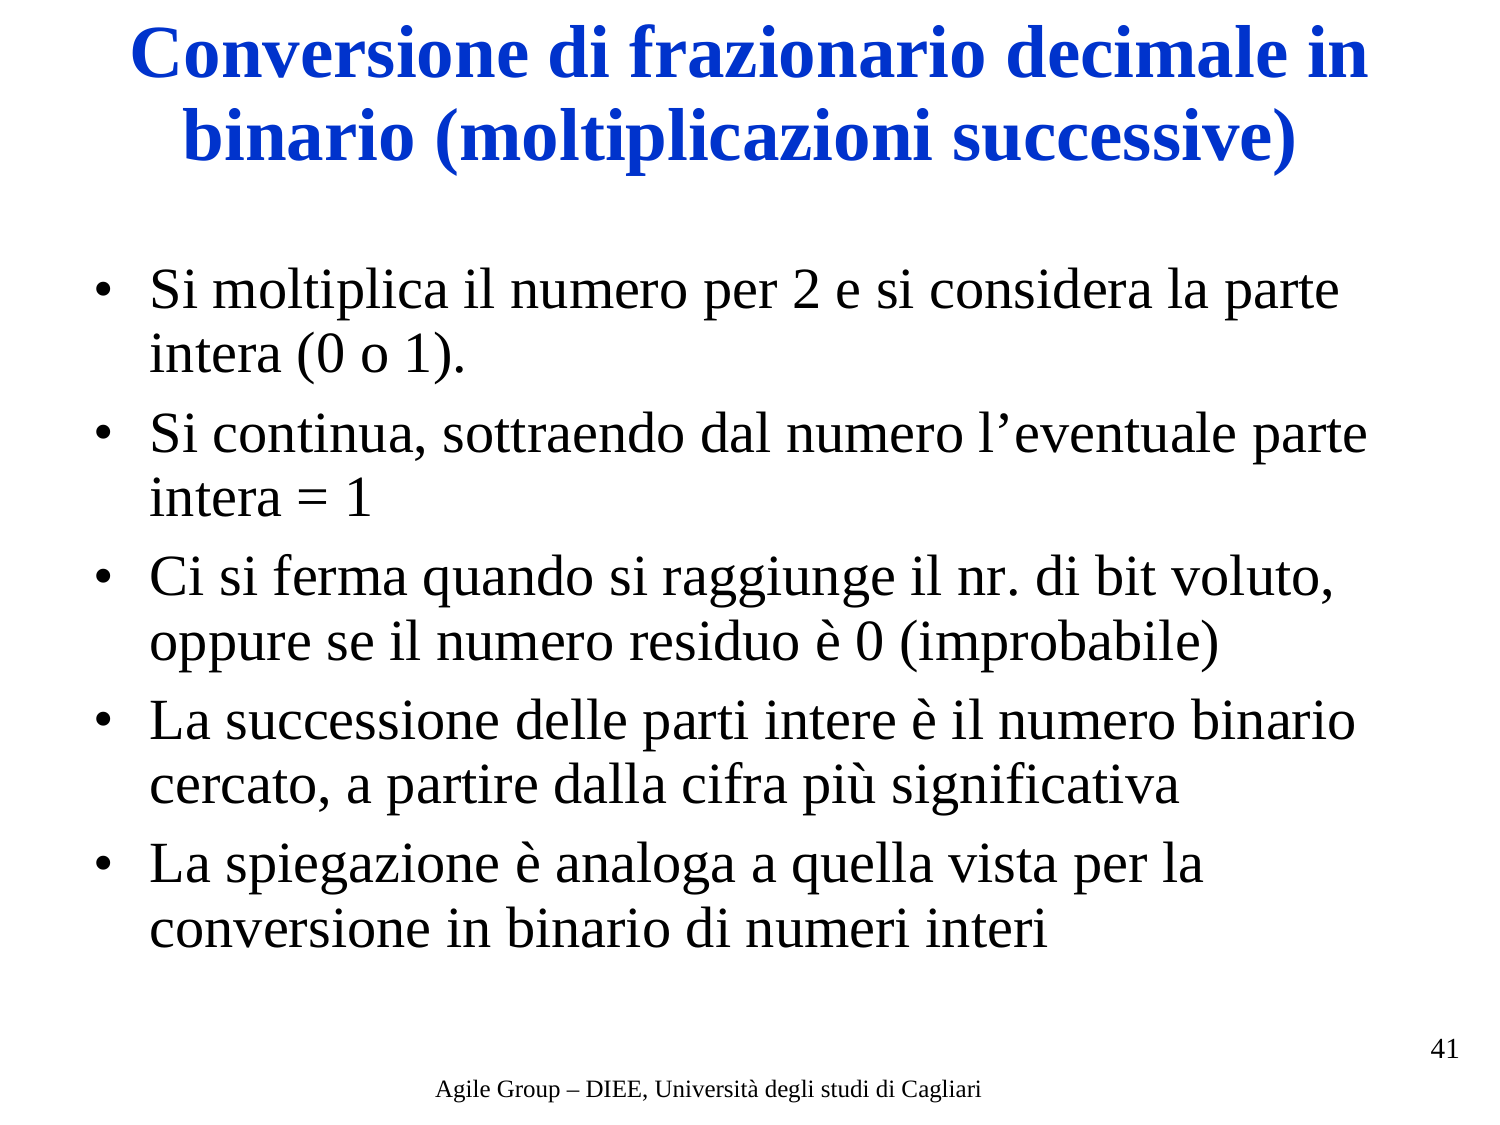

# Conversione di frazionario decimale in binario (moltiplicazioni successive)
Si moltiplica il numero per 2 e si considera la parte intera (0 o 1).
Si continua, sottraendo dal numero l’eventuale parte intera = 1
Ci si ferma quando si raggiunge il nr. di bit voluto, oppure se il numero residuo è 0 (improbabile)
La successione delle parti intere è il numero binario cercato, a partire dalla cifra più significativa
La spiegazione è analoga a quella vista per la conversione in binario di numeri interi
41